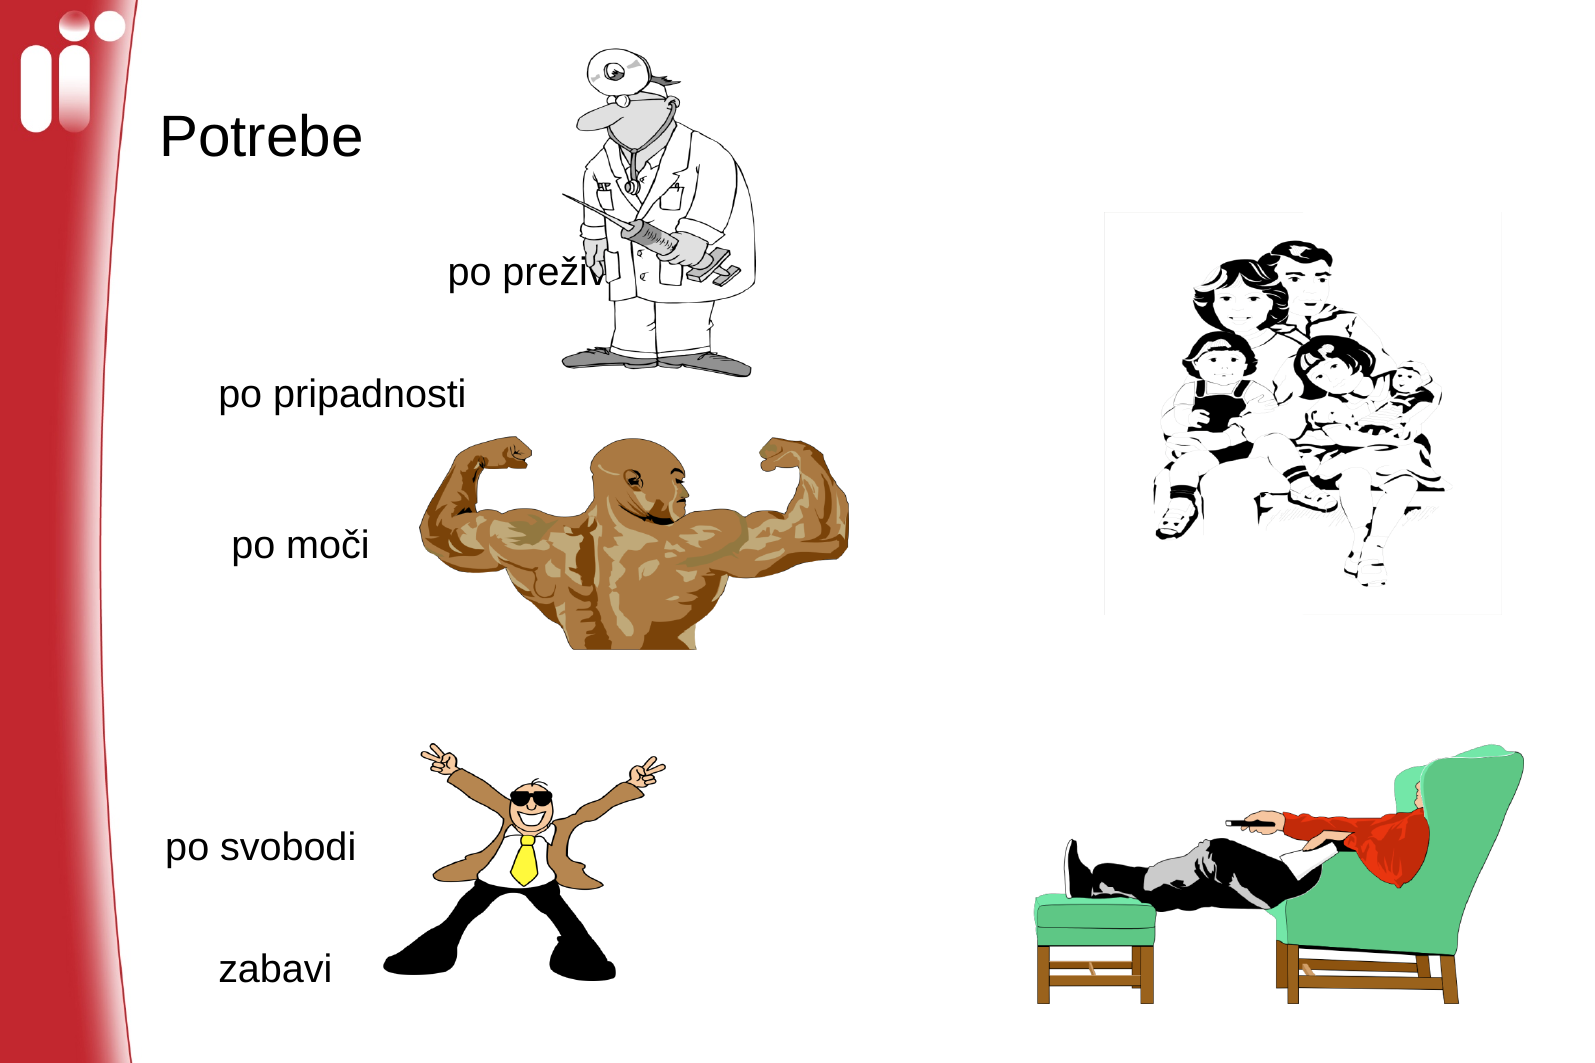

# Potrebe
			po preživetju
										po pripadnosti
 po moči
po svobodi
			 						po zabavi